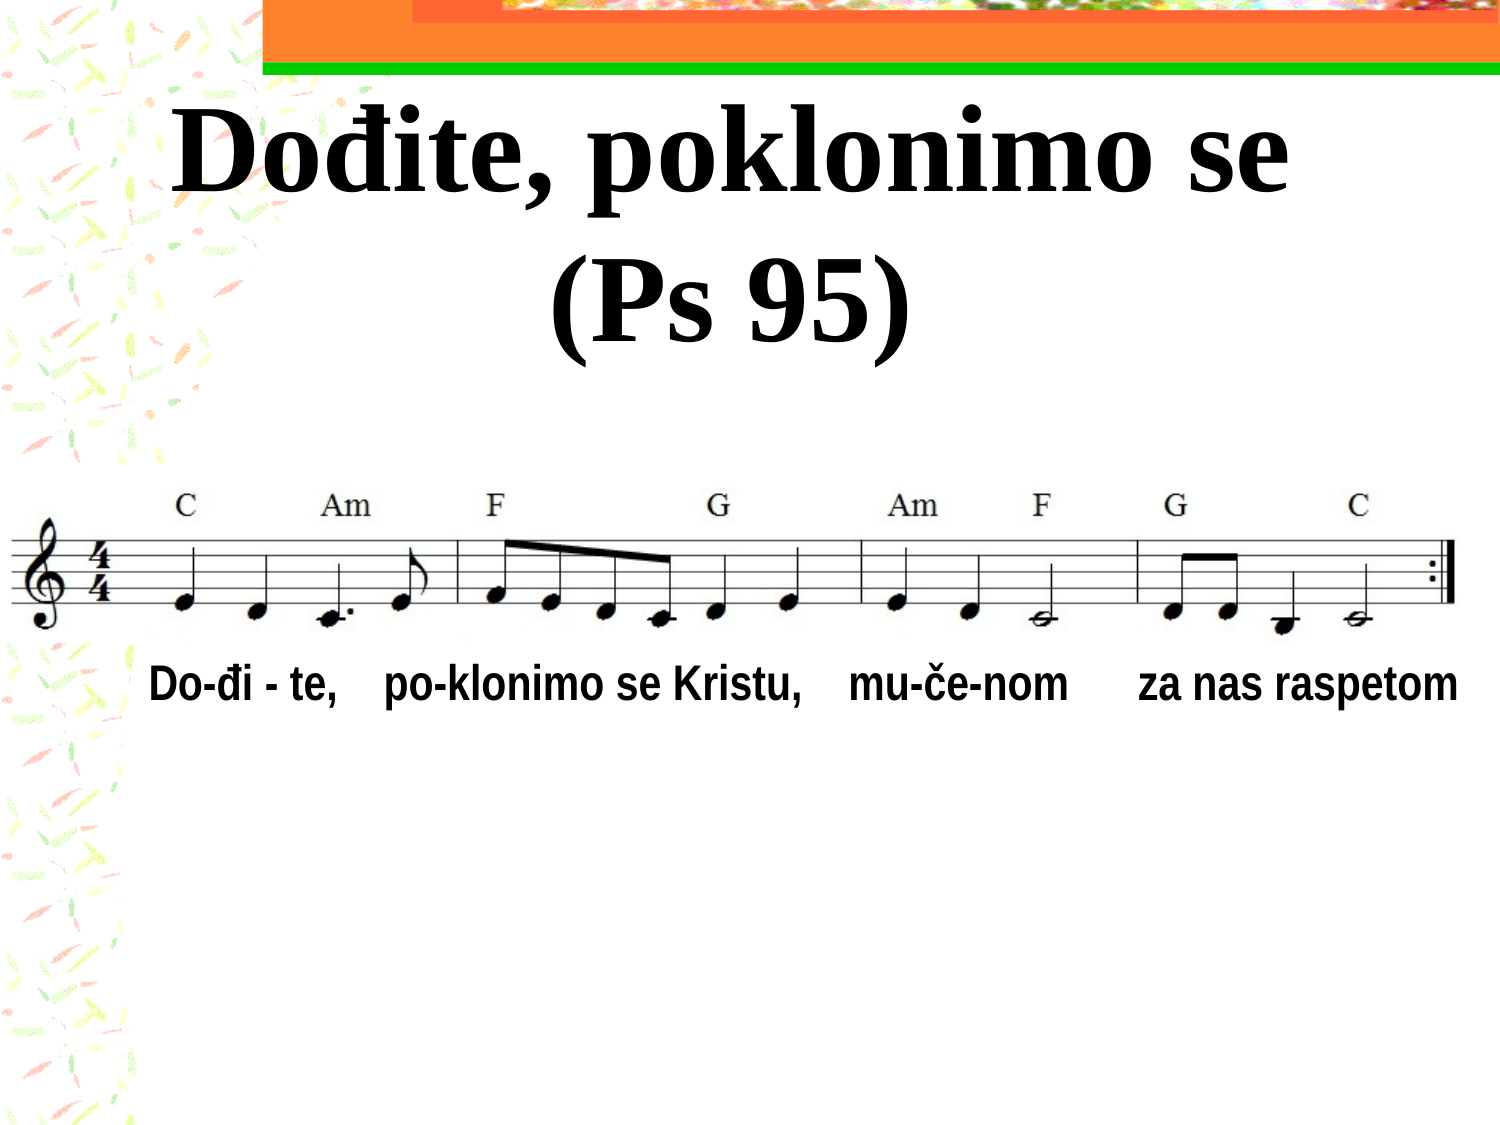

Dođite, poklonimo se (Ps 95)
Do-đi - te, po-klonimo se Kristu, mu-če-nom za nas raspetom